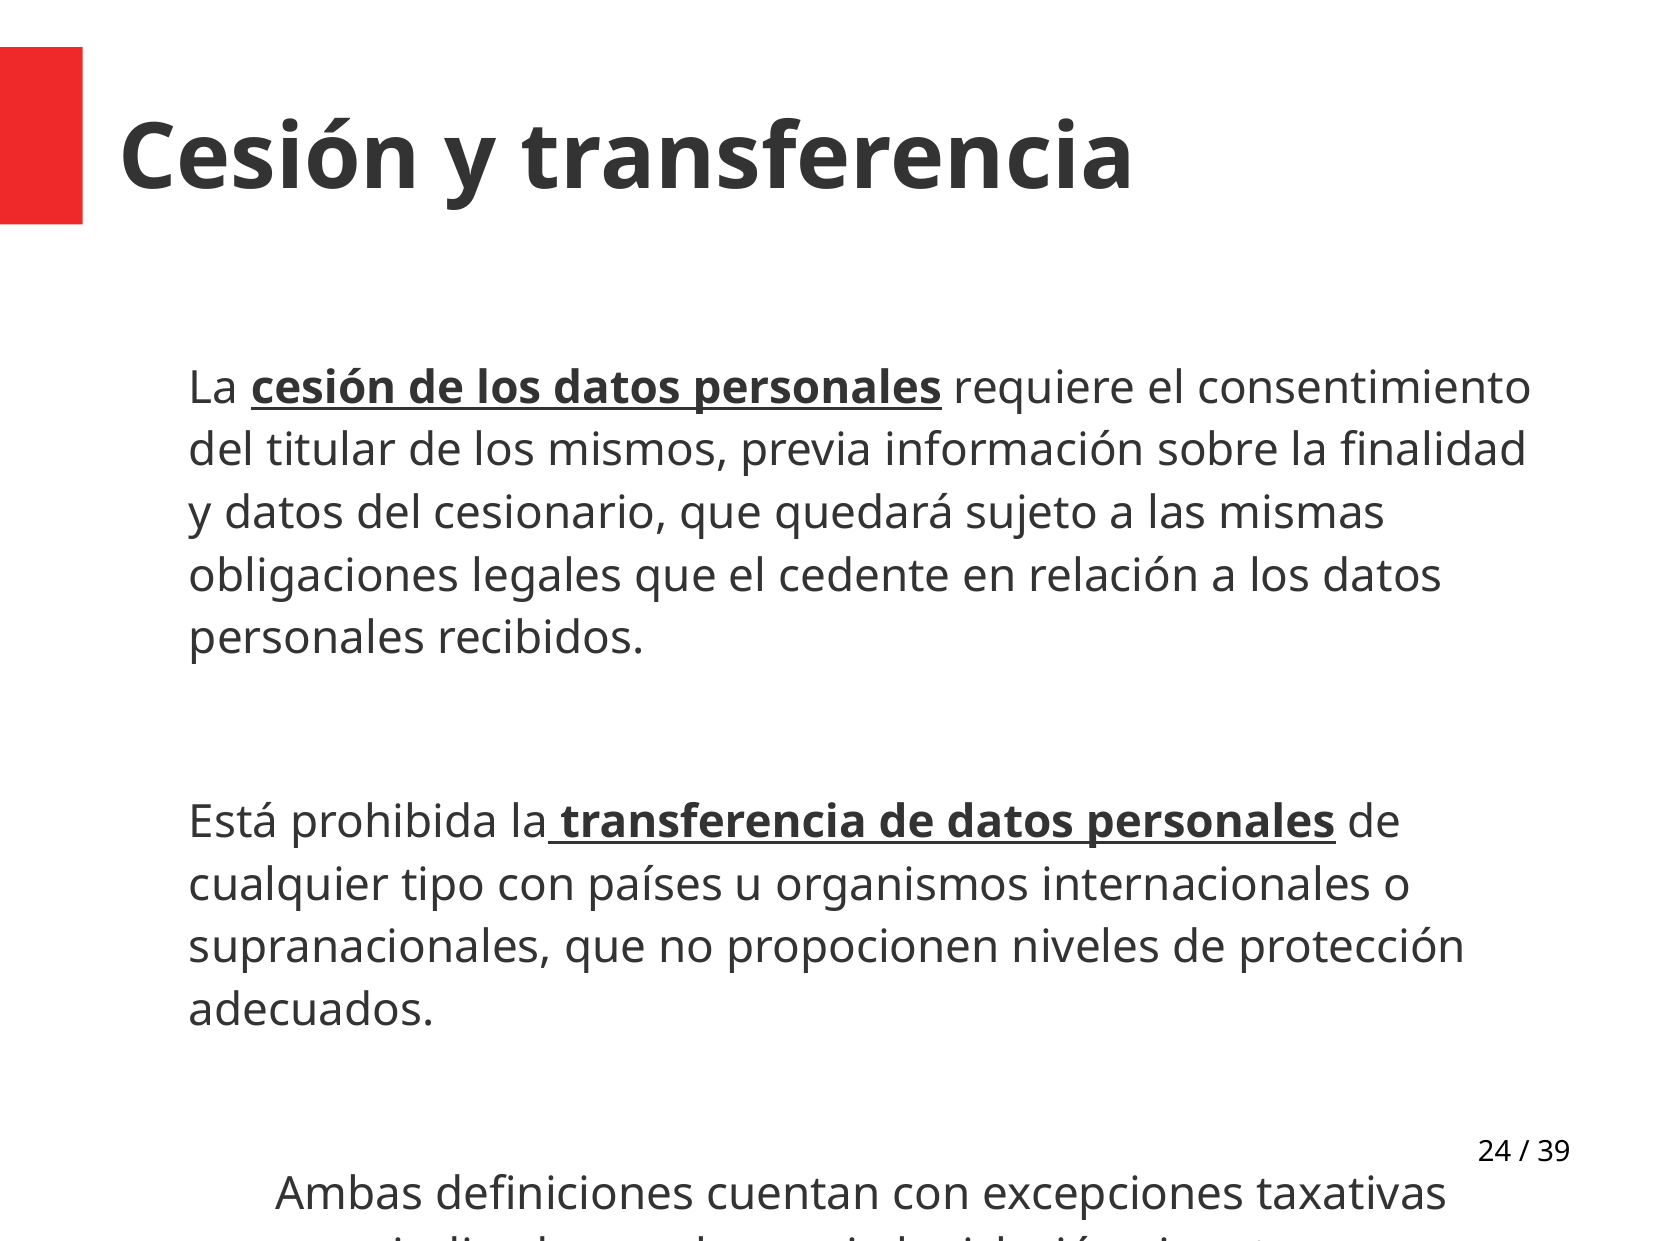

# Cesión y transferencia
La cesión de los datos personales requiere el consentimiento del titular de los mismos, previa información sobre la finalidad y datos del cesionario, que quedará sujeto a las mismas obligaciones legales que el cedente en relación a los datos personales recibidos.
Está prohibida la transferencia de datos personales de cualquier tipo con países u organismos internacionales o supranacionales, que no propocionen niveles de protección adecuados.
Ambas definiciones cuentan con excepciones taxativas indicadas por la propia legislación vigente.
24